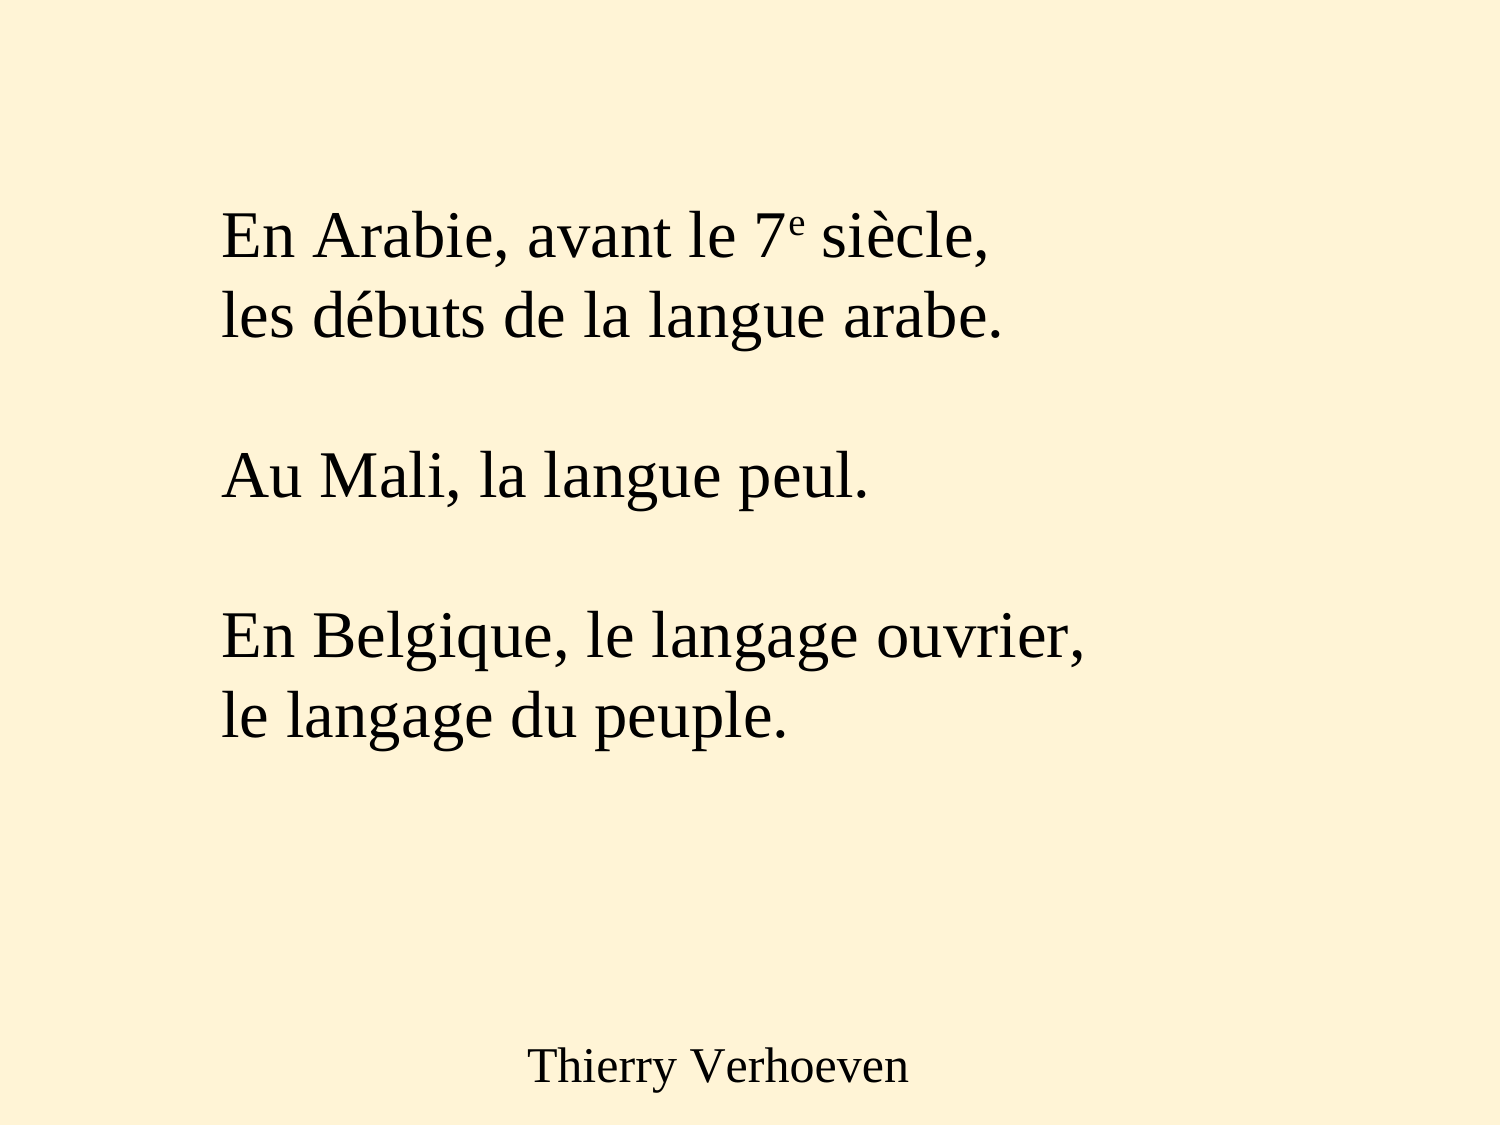

En Arabie, avant le 7e siècle,
les débuts de la langue arabe.
Au Mali, la langue peul.
En Belgique, le langage ouvrier,
le langage du peuple.
Thierry Verhoeven